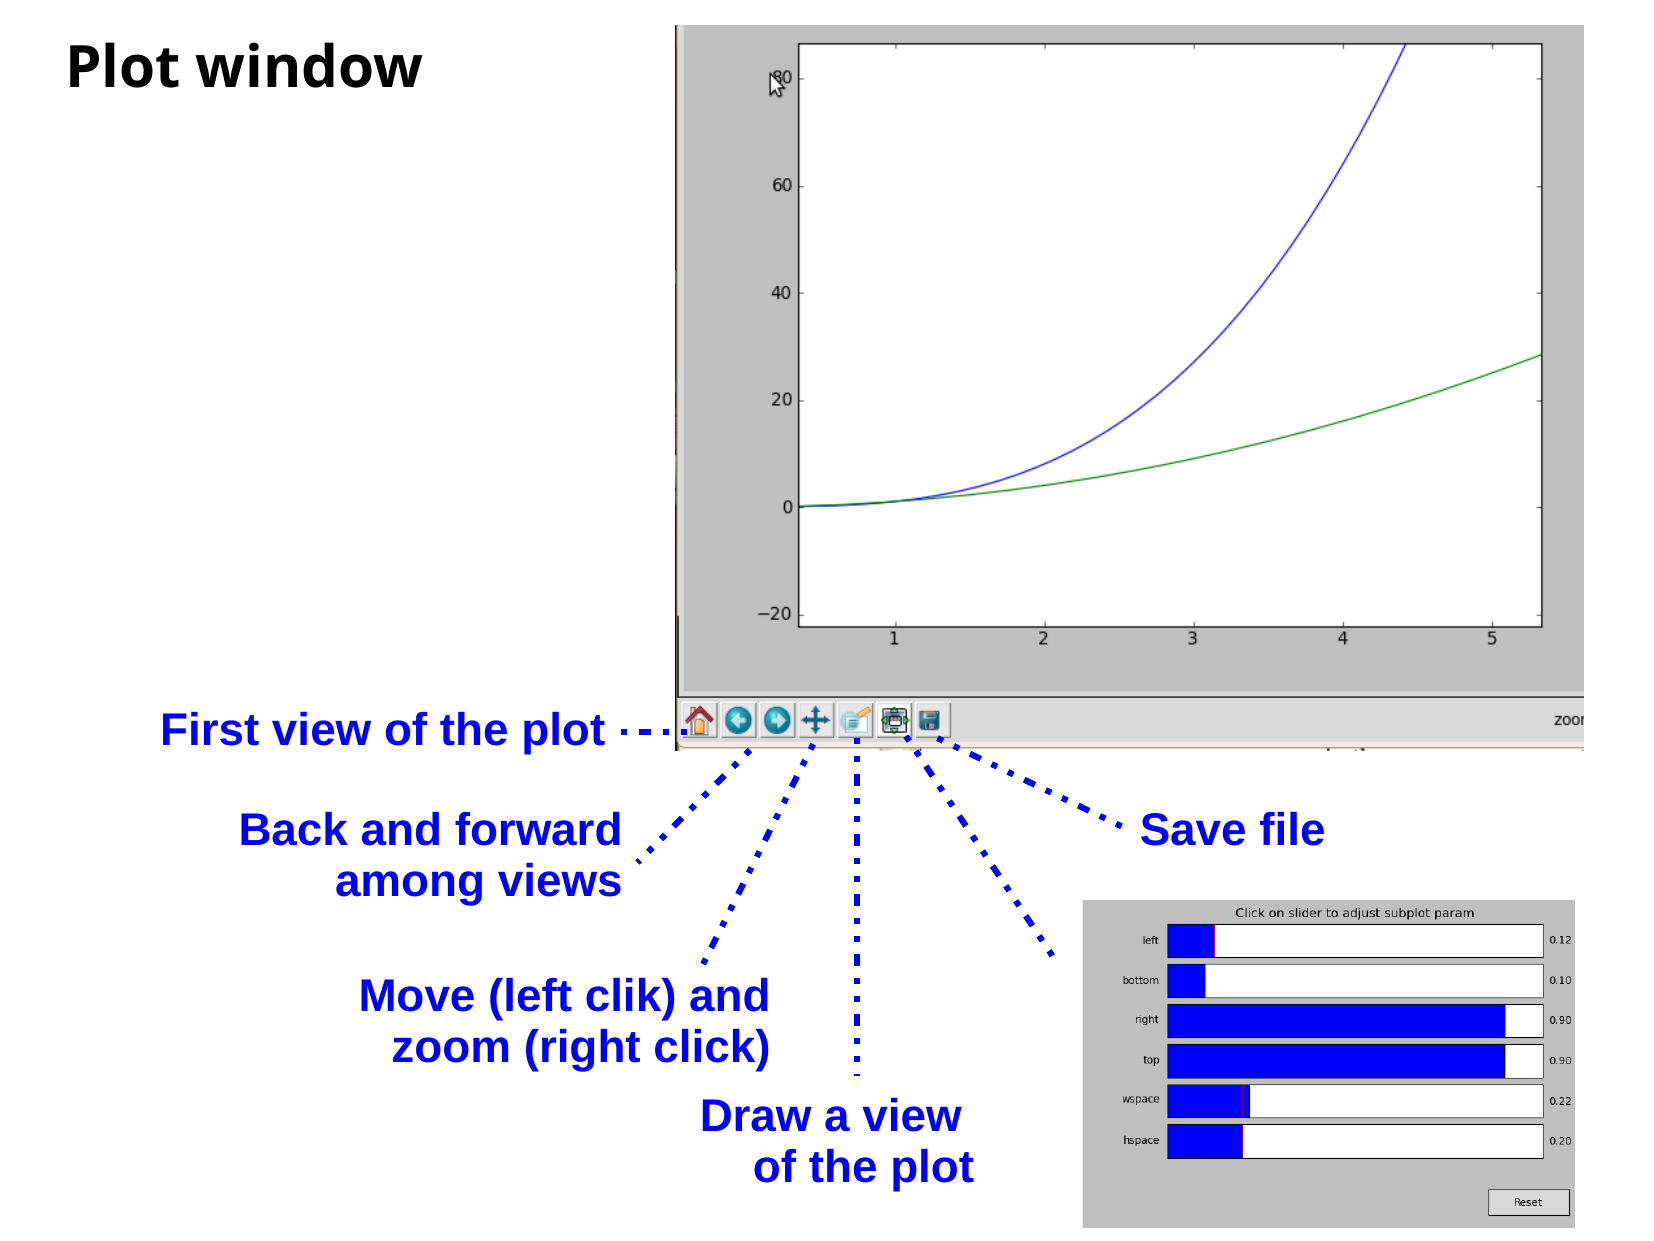

# Plot window
First view of the plot
Back and forward among views
Save file
Move (left clik) and zoom (right click)
Draw a view
of the plot